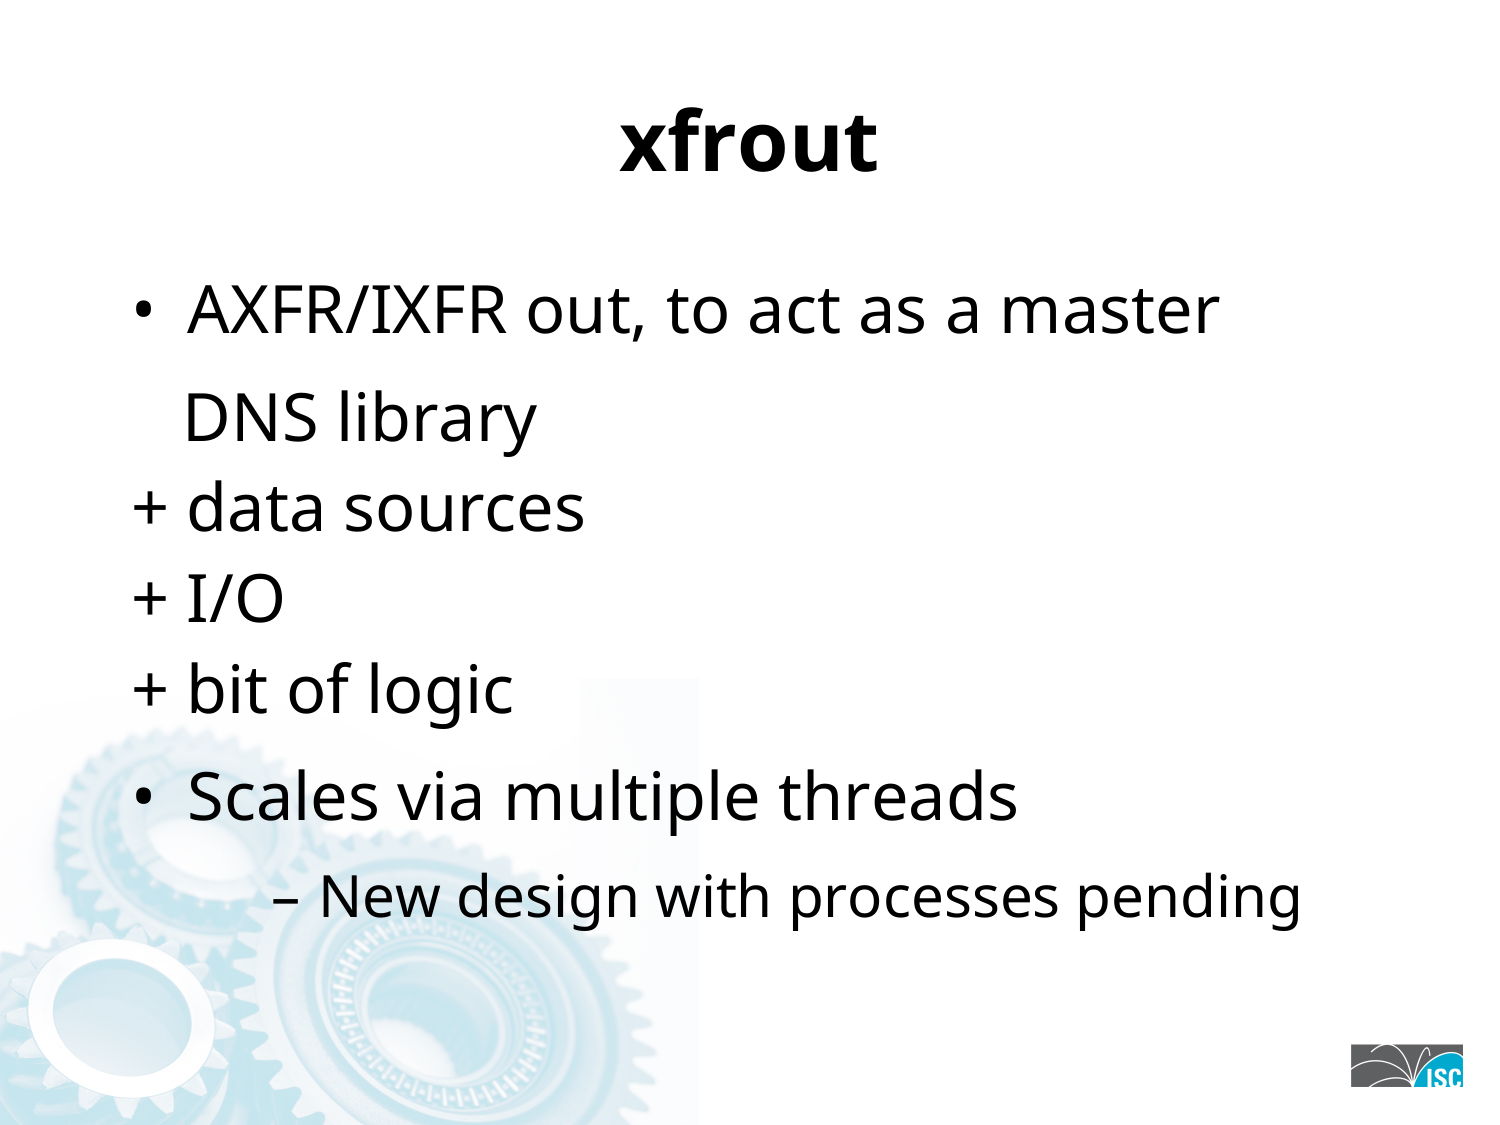

# xfrout
AXFR/IXFR out, to act as a master
 DNS library
+ data sources
+ I/O
+ bit of logic
Scales via multiple threads
New design with processes pending